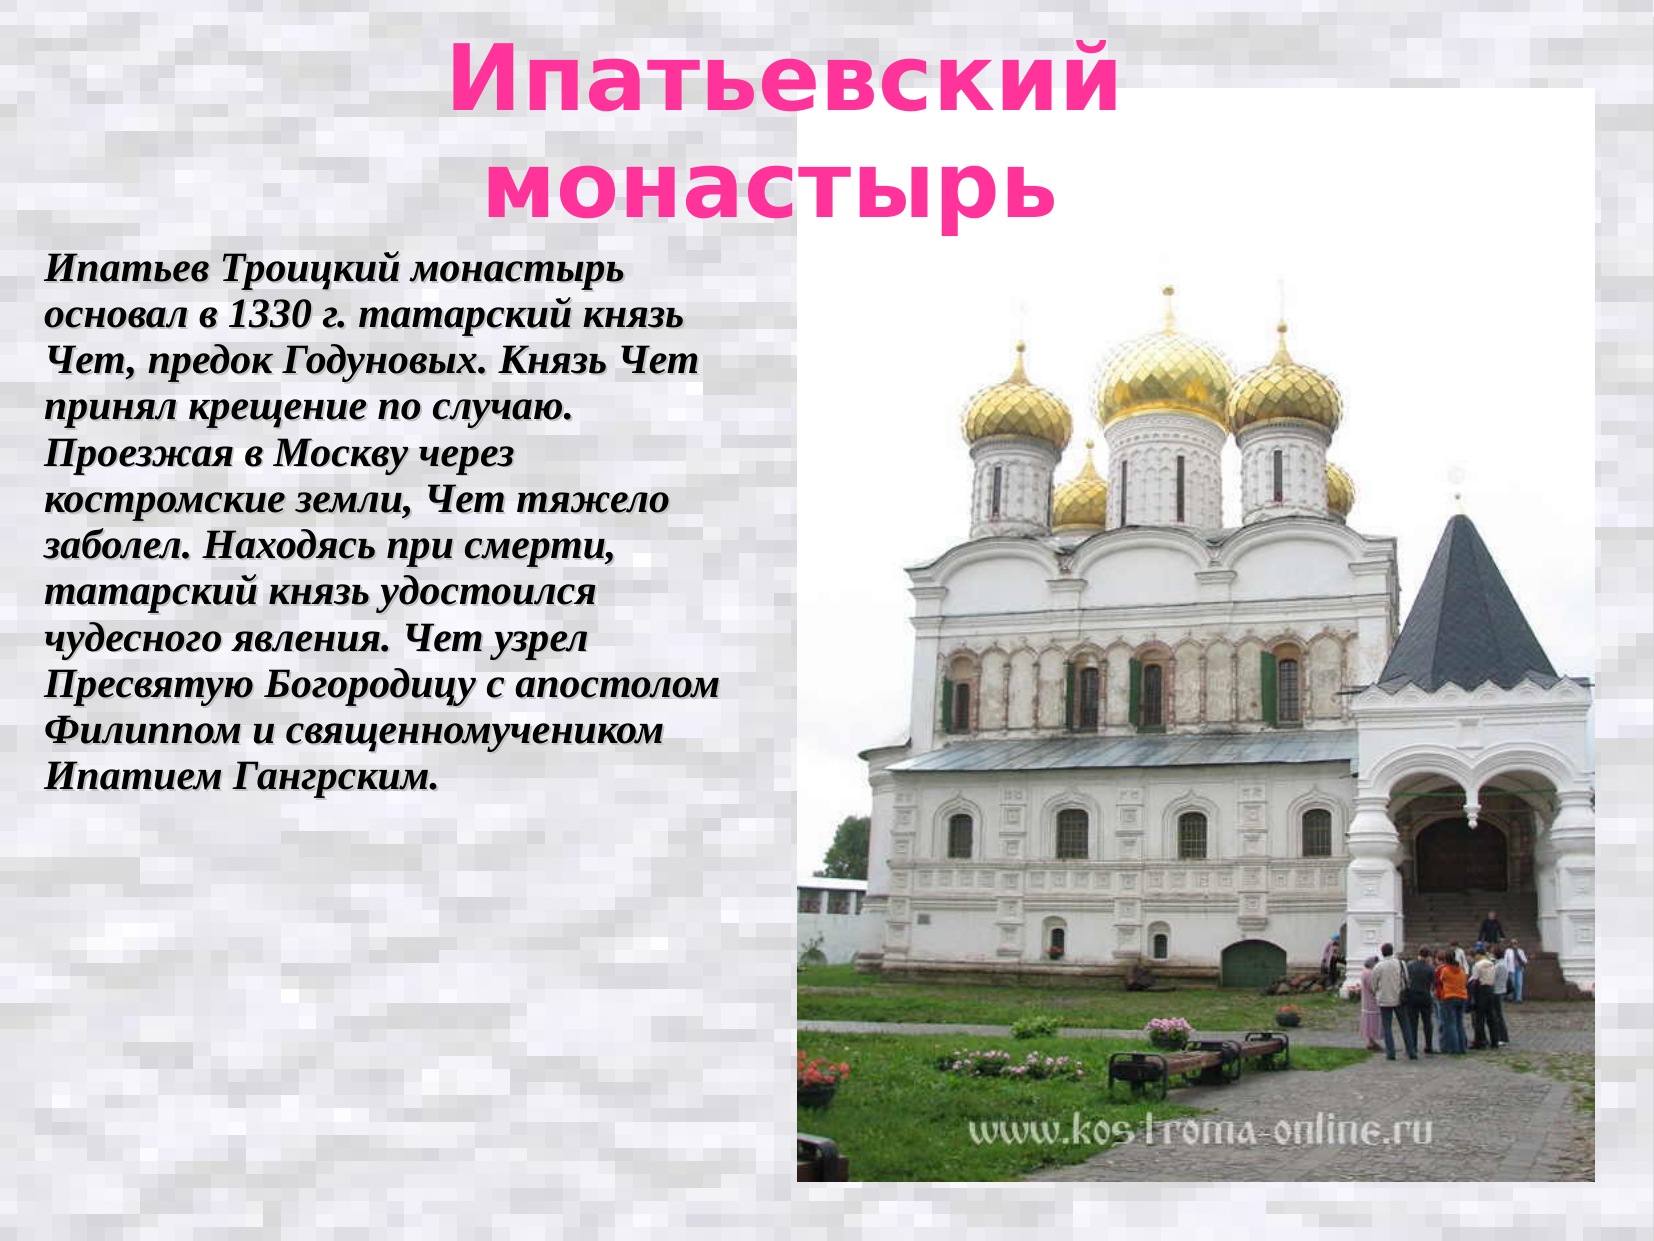

# Ипатьевский монастырь
Ипатьев Троицкий монастырь основал в 1330 г. татарский князь Чет, предок Годуновых. Князь Чет принял крещение по случаю. Проезжая в Москву через костромские земли, Чет тяжело заболел. Находясь при смерти, татарский князь удостоился чудесного явления. Чет узрел Пресвятую Богородицу с апостолом Филиппом и священномучеником Ипатием Гангрским.